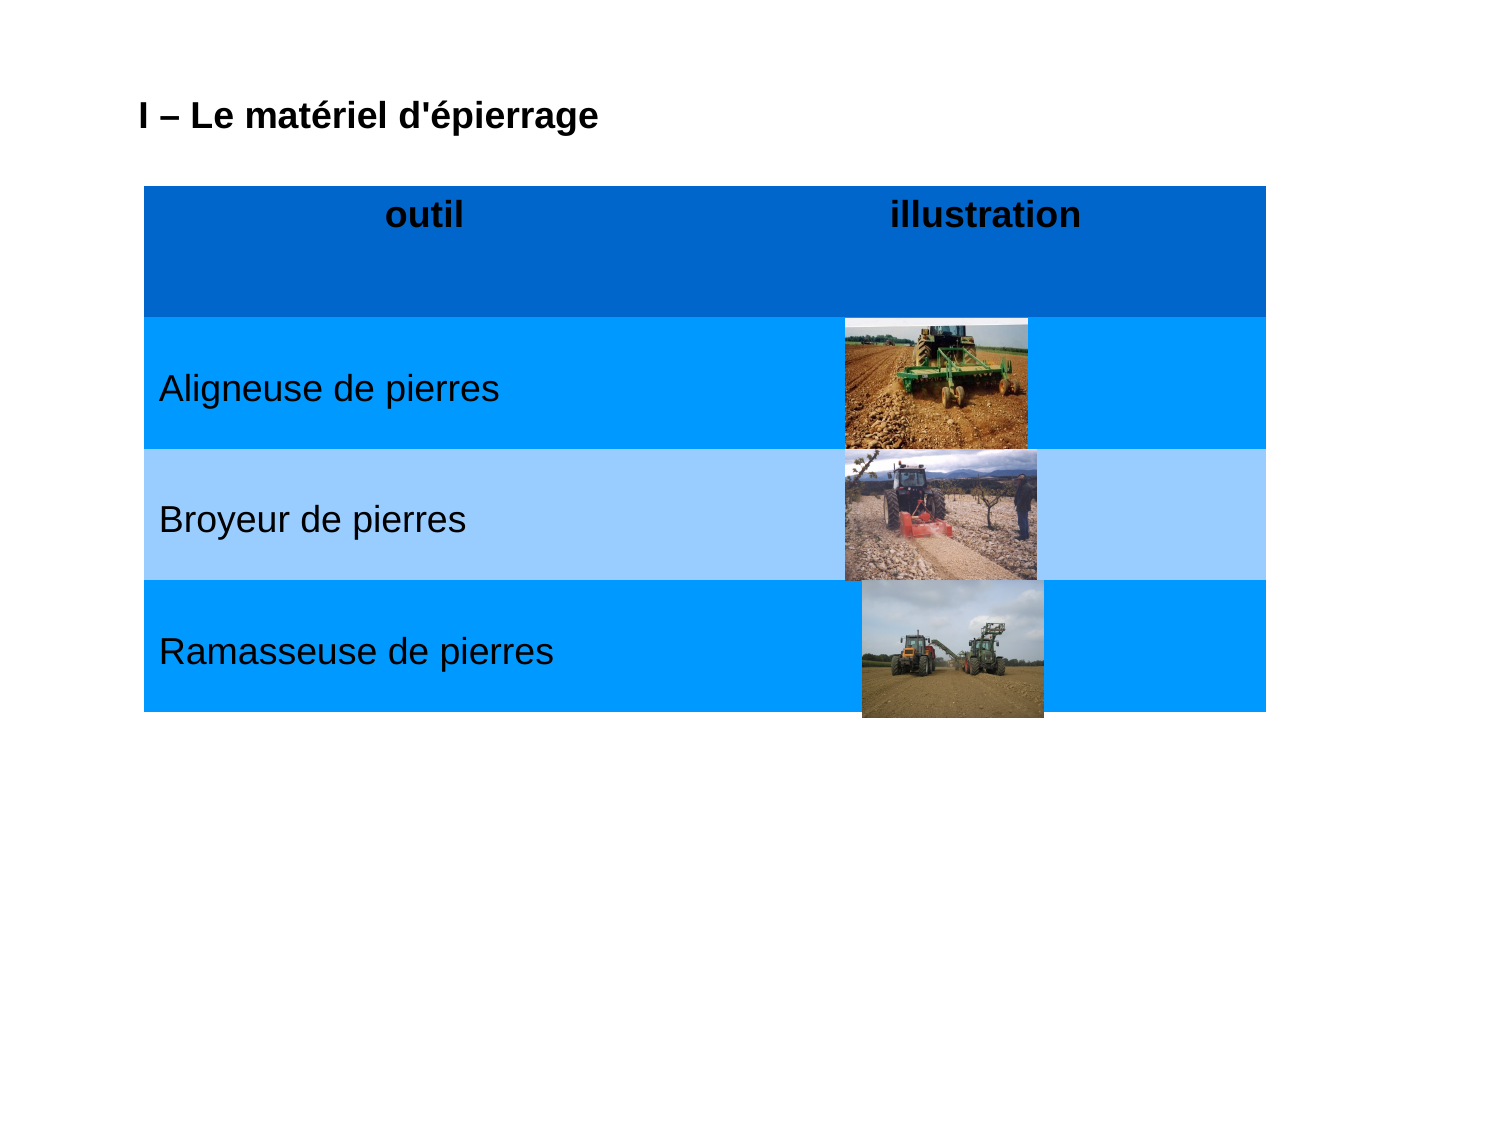

I – Le matériel d'épierrage
| outil | illustration |
| --- | --- |
| Aligneuse de pierres | |
| Broyeur de pierres | |
| Ramasseuse de pierres | |